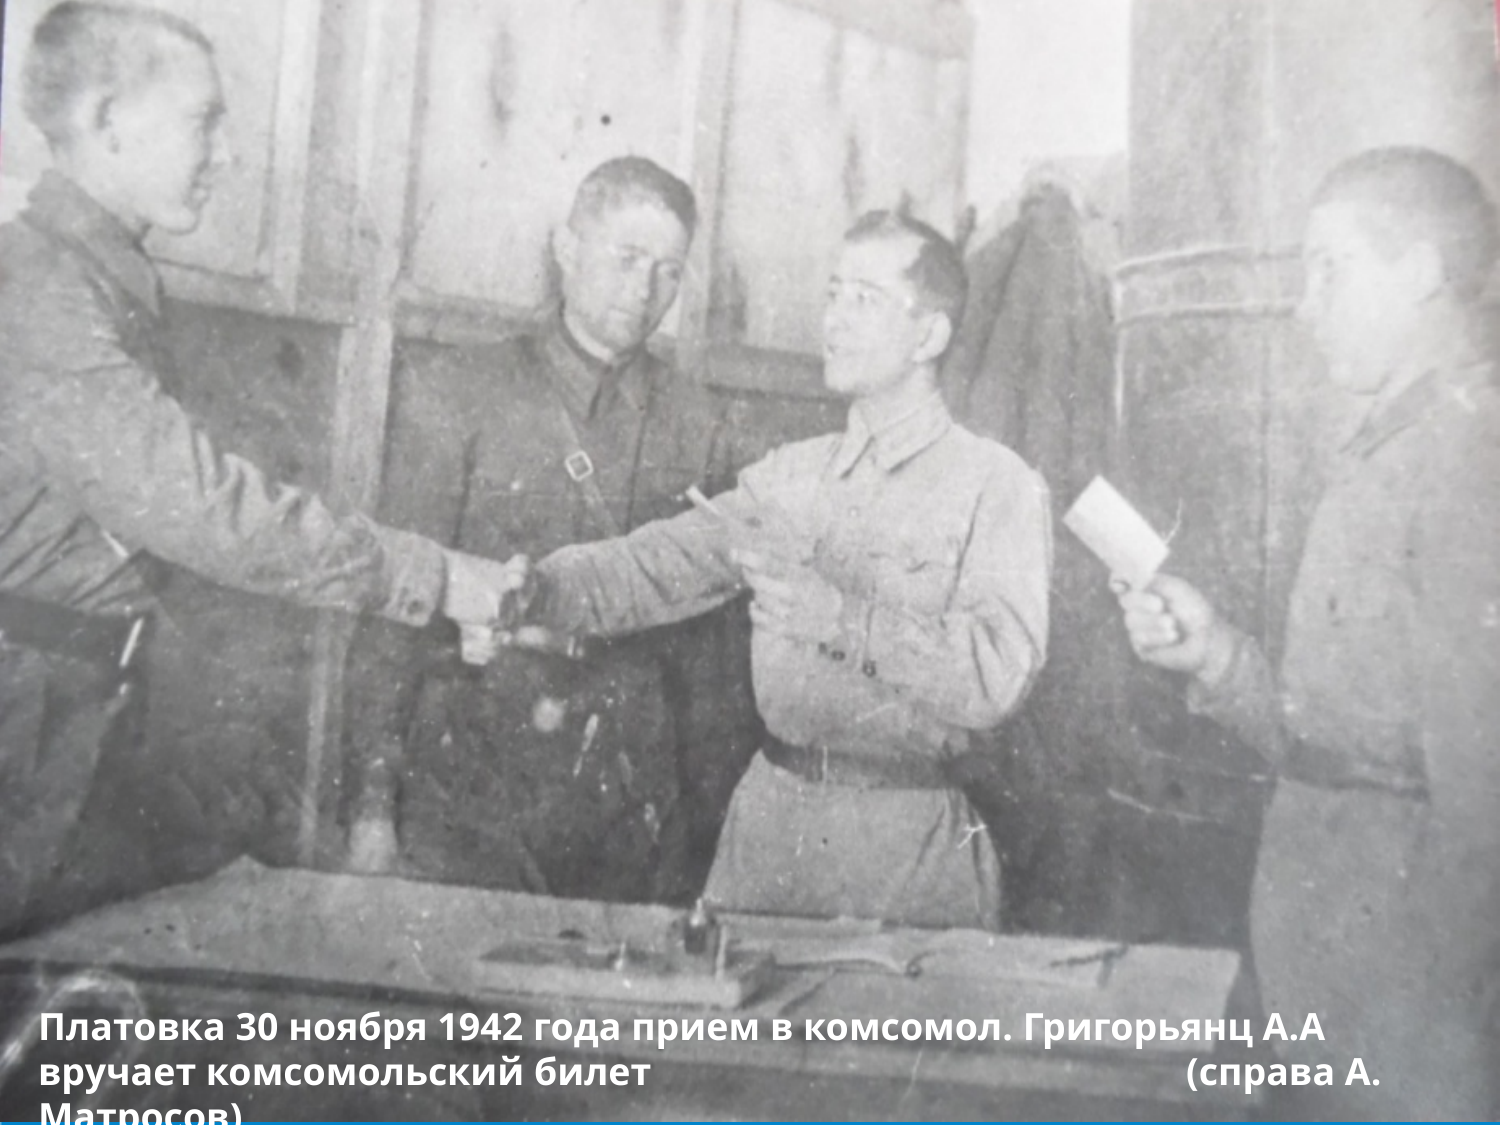

Платовка 30 ноября 1942 года прием в комсомол. Григорьянц А.А вручает комсомольский билет (справа А. Матросов)